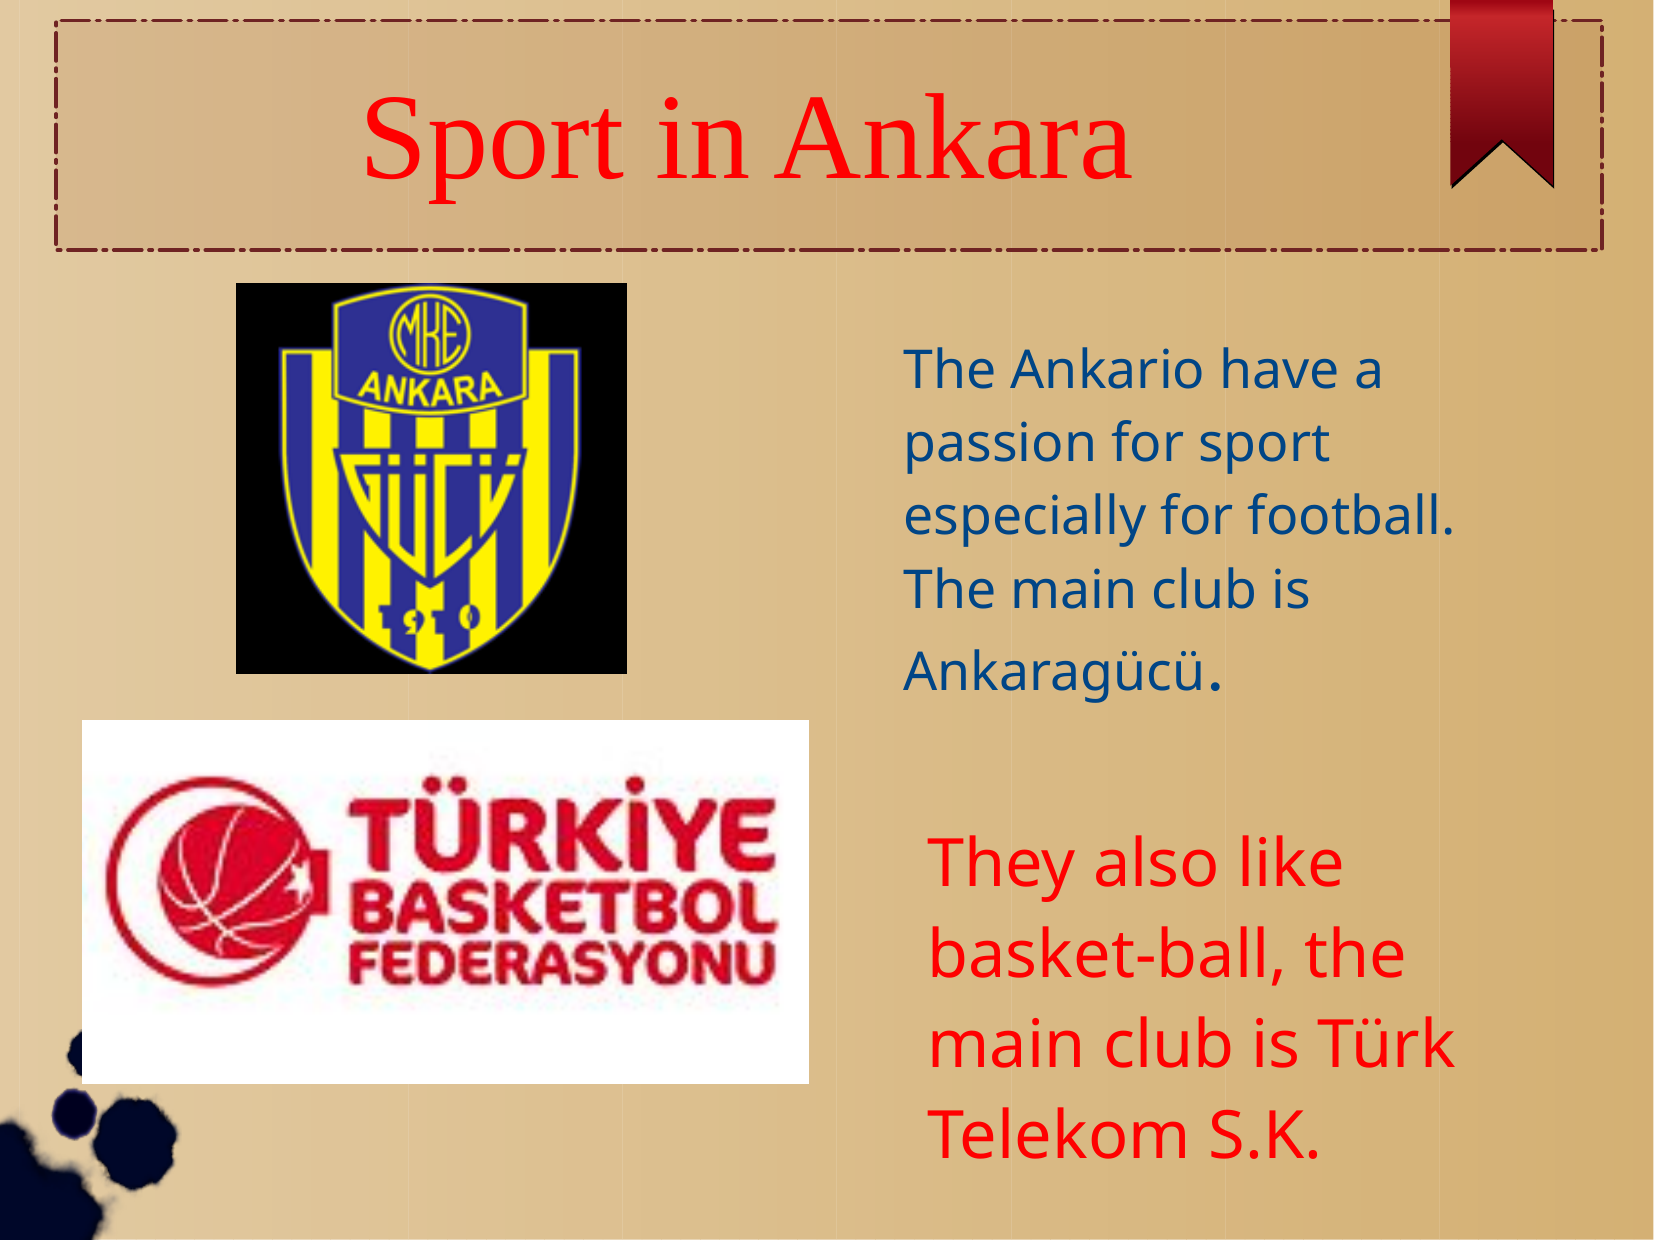

# Sport in Ankara
The Ankario have a passion for sport especially for football. The main club is Ankaragücü.
They also like basket-ball, the main club is Türk Telekom S.K.